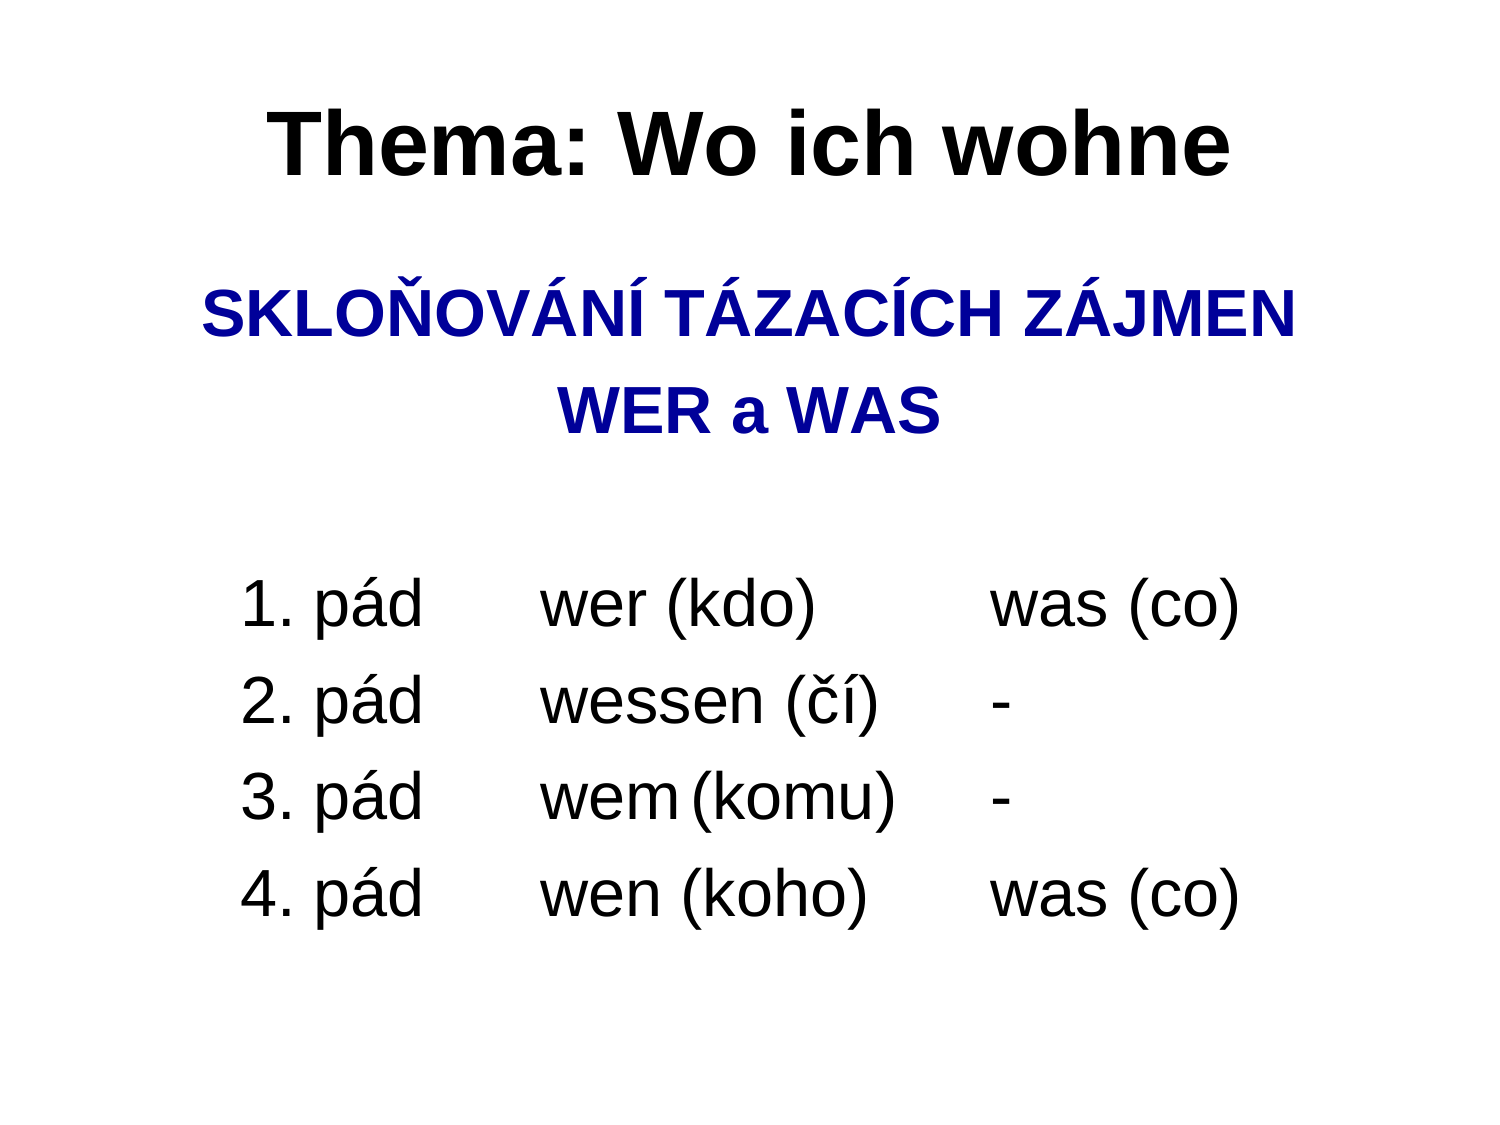

# Thema: Wo ich wohne
SKLOŇOVÁNÍ TÁZACÍCH ZÁJMEN
WER a WAS
		1. pád	wer (kdo)		was (co)
		2. pád	wessen (čí)	-
		3. pád	wem	(komu)	-
		4. pád	wen (koho)	was (co)